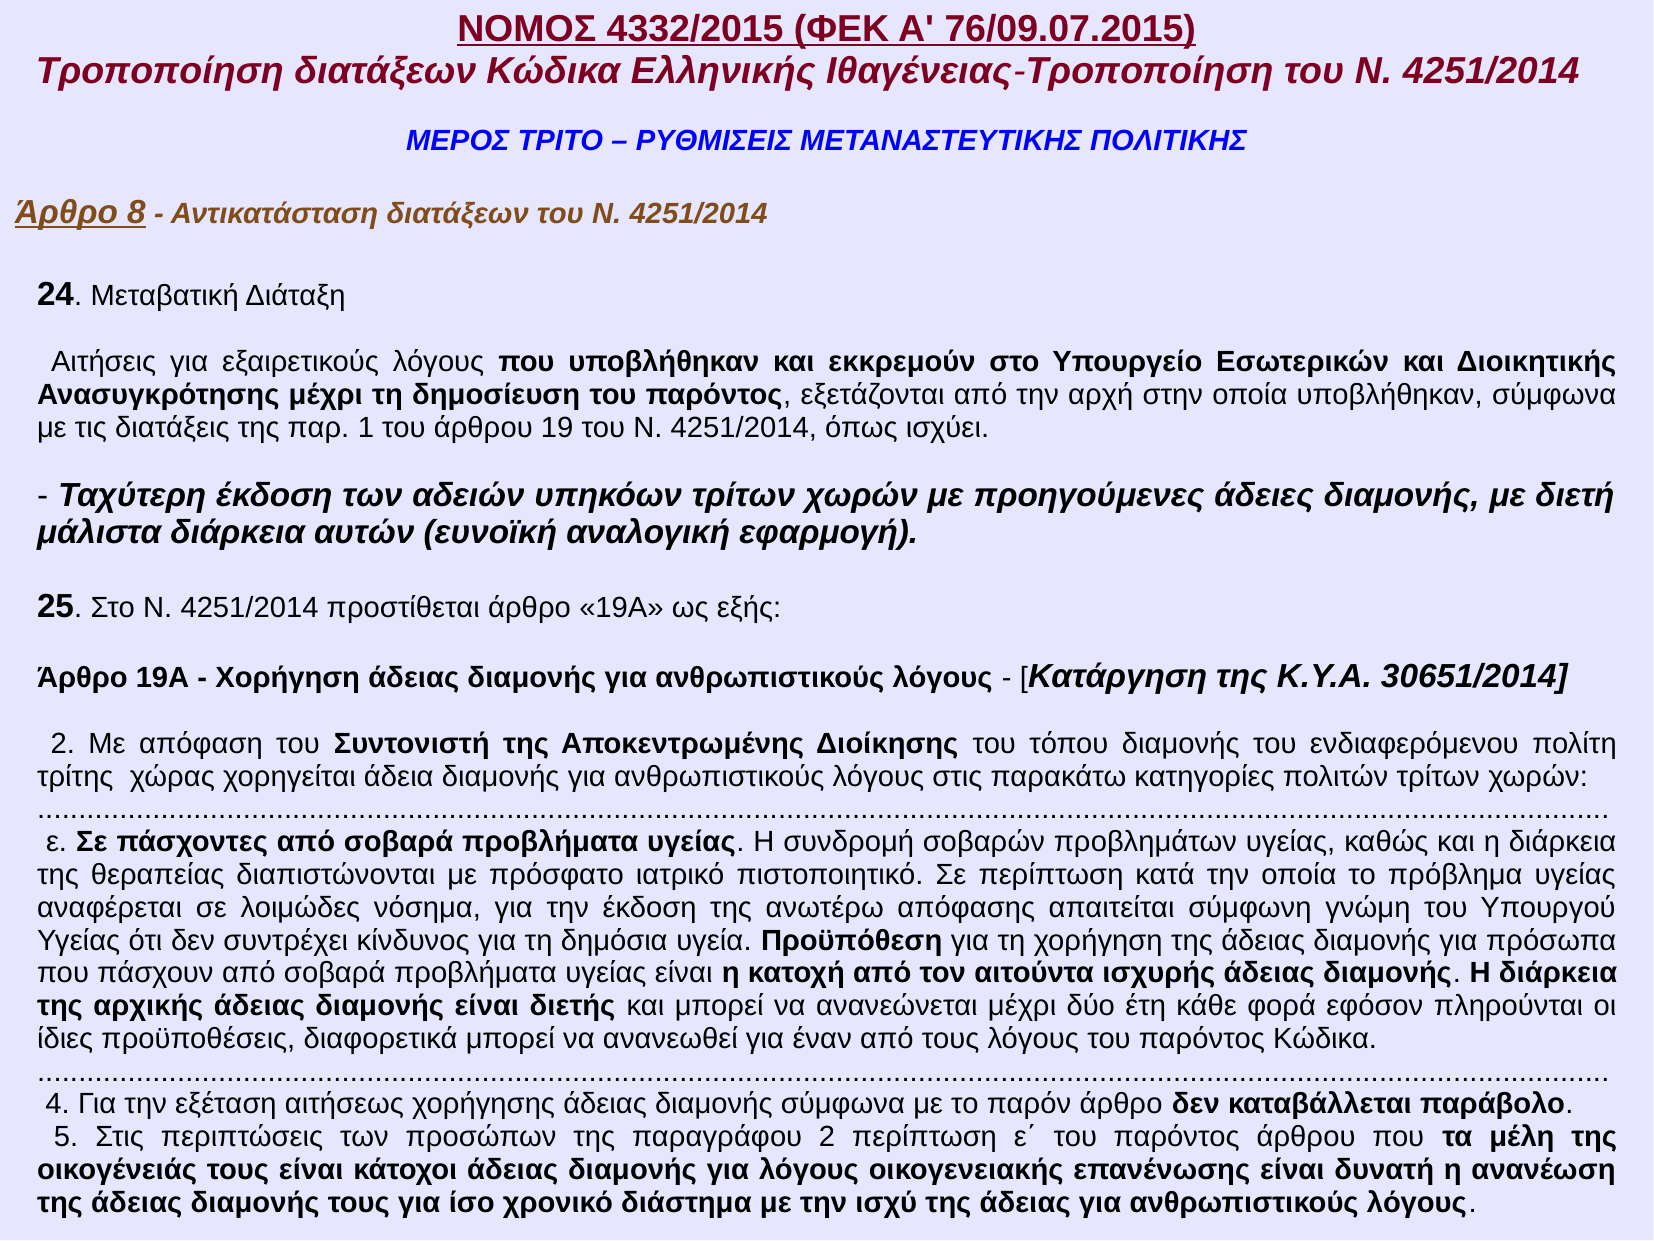

NOMOΣ 4332/2015 (ΦΕΚ Α' 76/09.07.2015)
 Τροποποίηση διατάξεων Κώδικα Ελληνικής Ιθαγένειας-Τροποποίηση του Ν. 4251/2014
ΜΕΡΟΣ ΤΡΙΤΟ – ΡΥΘΜΙΣΕΙΣ ΜΕΤΑΝΑΣΤΕΥΤΙΚΗΣ ΠΟΛΙΤΙΚΗΣ
Άρθρο 8 - Αντικατάσταση διατάξεων του Ν. 4251/2014
24. Μεταβατική Διάταξη
 Αιτήσεις για εξαιρετικούς λόγους που υποβλήθηκαν και εκκρεμούν στο Υπουργείο Εσωτερικών και Διοικητικής Ανασυγκρότησης μέχρι τη δημοσίευση του παρόντος, εξετάζονται από την αρχή στην οποία υποβλήθηκαν, σύμφωνα με τις διατάξεις της παρ. 1 του άρθρου 19 του Ν. 4251/2014, όπως ισχύει.
- Ταχύτερη έκδοση των αδειών υπηκόων τρίτων χωρών με προηγούμενες άδειες διαμονής, με διετή μάλιστα διάρκεια αυτών (ευνοϊκή αναλογική εφαρμογή).
25. Στο Ν. 4251/2014 προστίθεται άρθρο «19Α» ως εξής:
Άρθρο 19Α - Χορήγηση άδειας διαμονής για ανθρωπιστικούς λόγους - [Κατάργηση της Κ.Υ.Α. 30651/2014]
 2. Με απόφαση του Συντονιστή της Αποκεντρωμένης Διοίκησης του τόπου διαμονής του ενδιαφερόμενου πολίτη τρίτης χώρας χορηγείται άδεια διαμονής για ανθρωπιστικούς λόγους στις παρακάτω κατηγορίες πολιτών τρίτων χωρών:
...............................................................................................................................................................................................
 ε. Σε πάσχοντες από σοβαρά προβλήματα υγείας. Η συνδρομή σοβαρών προβλημάτων υγείας, καθώς και η διάρκεια της θεραπείας διαπιστώνονται με πρόσφατο ιατρικό πιστοποιητικό. Σε περίπτωση κατά την οποία το πρόβλημα υγείας αναφέρεται σε λοιμώδες νόσημα, για την έκδοση της ανωτέρω απόφασης απαιτείται σύμφωνη γνώμη του Υπουργού Υγείας ότι δεν συντρέχει κίνδυνος για τη δημόσια υγεία. Προϋπόθεση για τη χορήγηση της άδειας διαμονής για πρόσωπα που πάσχουν από σοβαρά προβλήματα υγείας είναι η κατοχή από τον αιτούντα ισχυρής άδειας διαμονής. Η διάρκεια της αρχικής άδειας διαμονής είναι διετής και μπορεί να ανανεώνεται μέχρι δύο έτη κάθε φορά εφόσον πληρούνται οι ίδιες προϋποθέσεις, διαφορετικά μπορεί να ανανεωθεί για έναν από τους λόγους του παρόντος Κώδικα.
...............................................................................................................................................................................................
 4. Για την εξέταση αιτήσεως χορήγησης άδειας διαμονής σύμφωνα με το παρόν άρθρο δεν καταβάλλεται παράβολο.
 5. Στις περιπτώσεις των προσώπων της παραγράφου 2 περίπτωση ε΄ του παρόντος άρθρου που τα μέλη της οικογένειάς τους είναι κάτοχοι άδειας διαμονής για λόγους οικογενειακής επανένωσης είναι δυνατή η ανανέωση της άδειας διαμονής τους για ίσο χρονικό διάστημα με την ισχύ της άδειας για ανθρωπιστικούς λόγους.